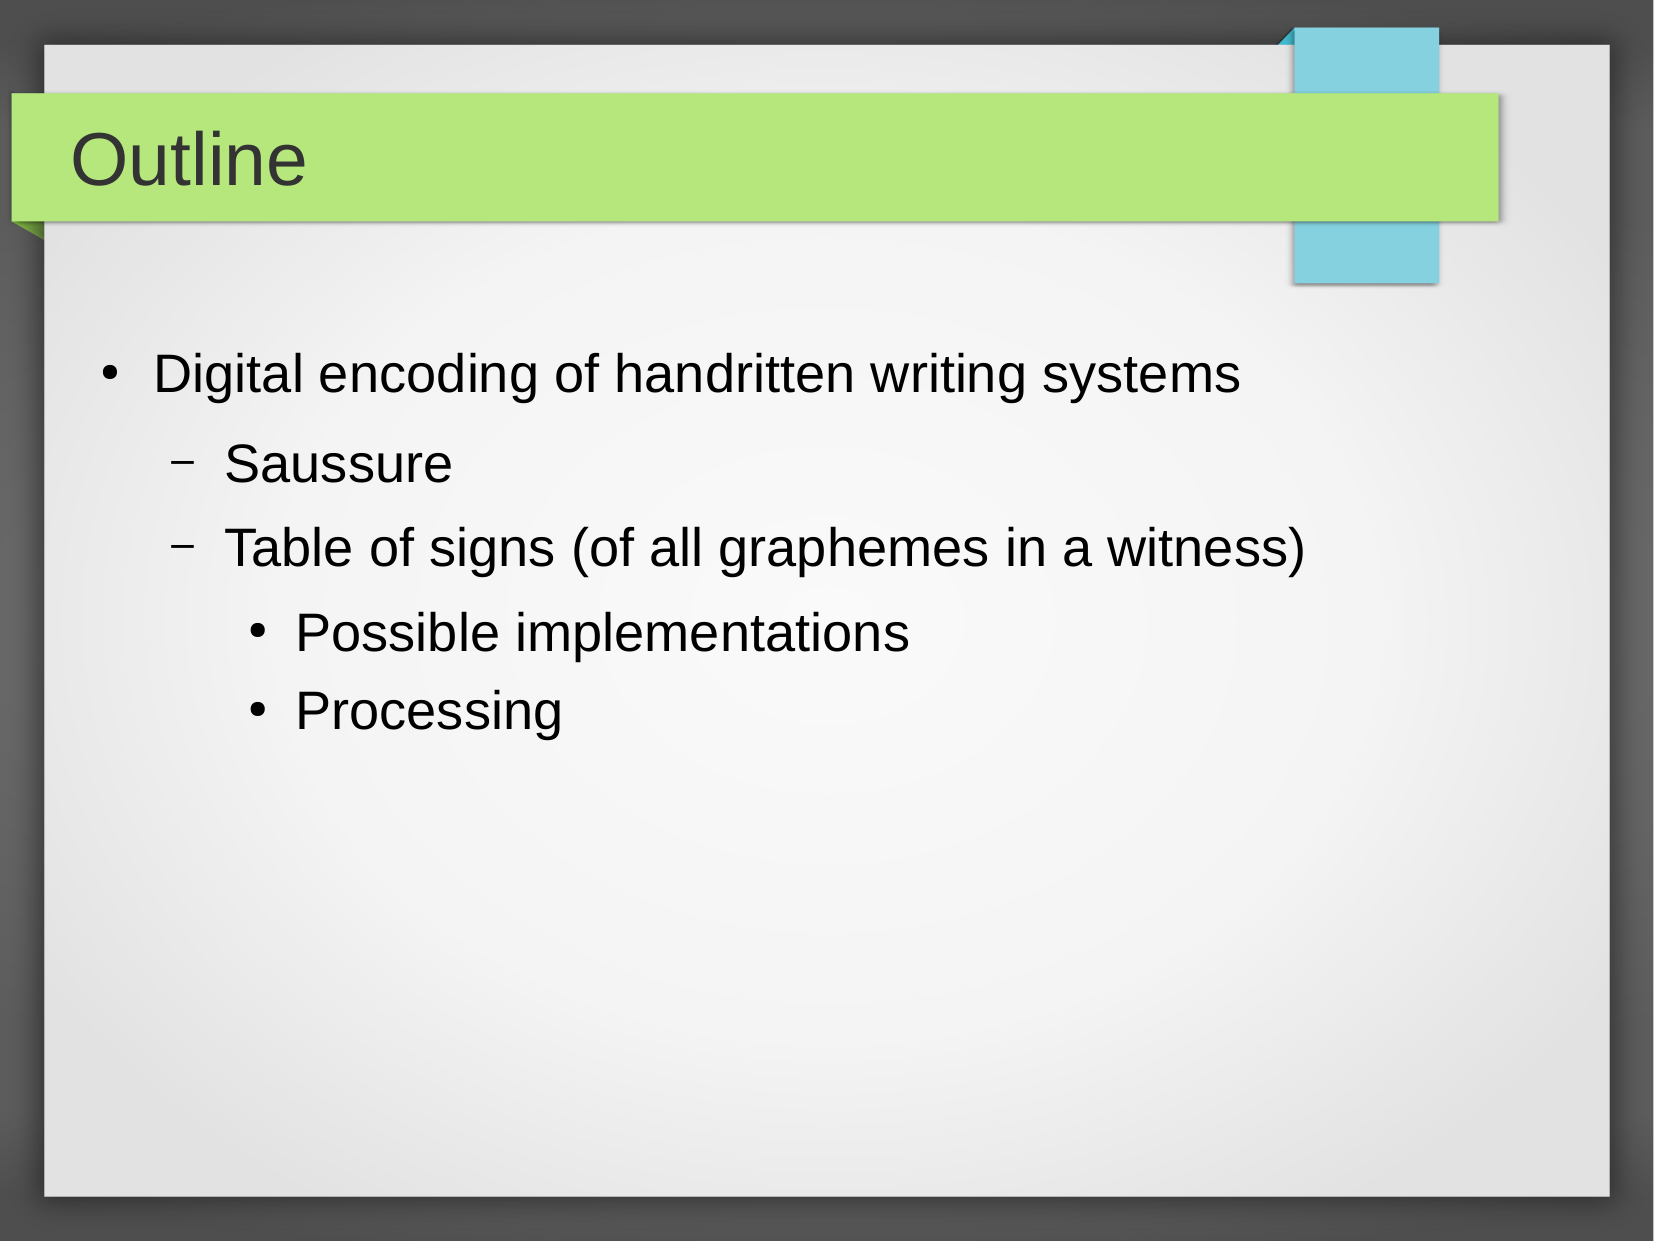

# Outline
Digital encoding of handritten writing systems
Saussure
Table of signs (of all graphemes in a witness)
Possible implementations
Processing